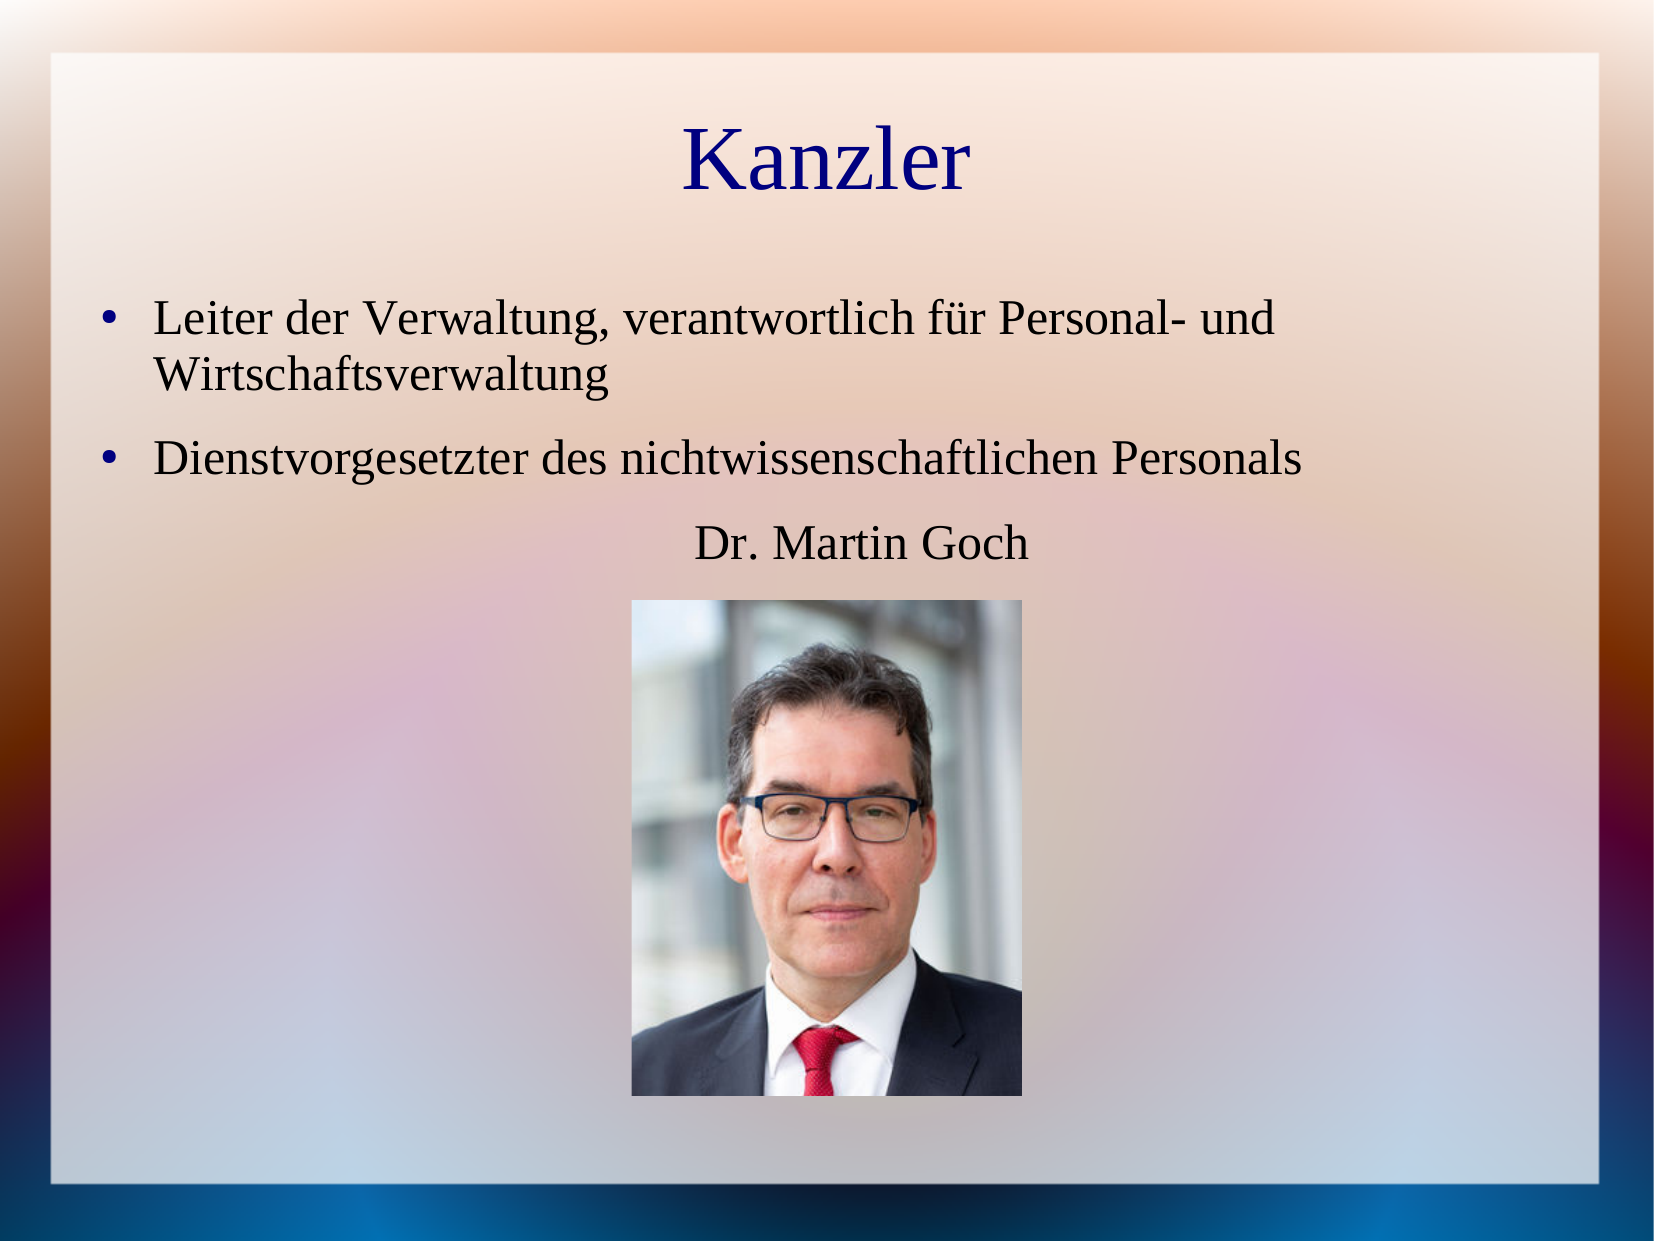

# Kanzler
Leiter der Verwaltung, verantwortlich für Personal- und Wirtschaftsverwaltung
Dienstvorgesetzter des nichtwissenschaftlichen Personals
Dr. Martin Goch